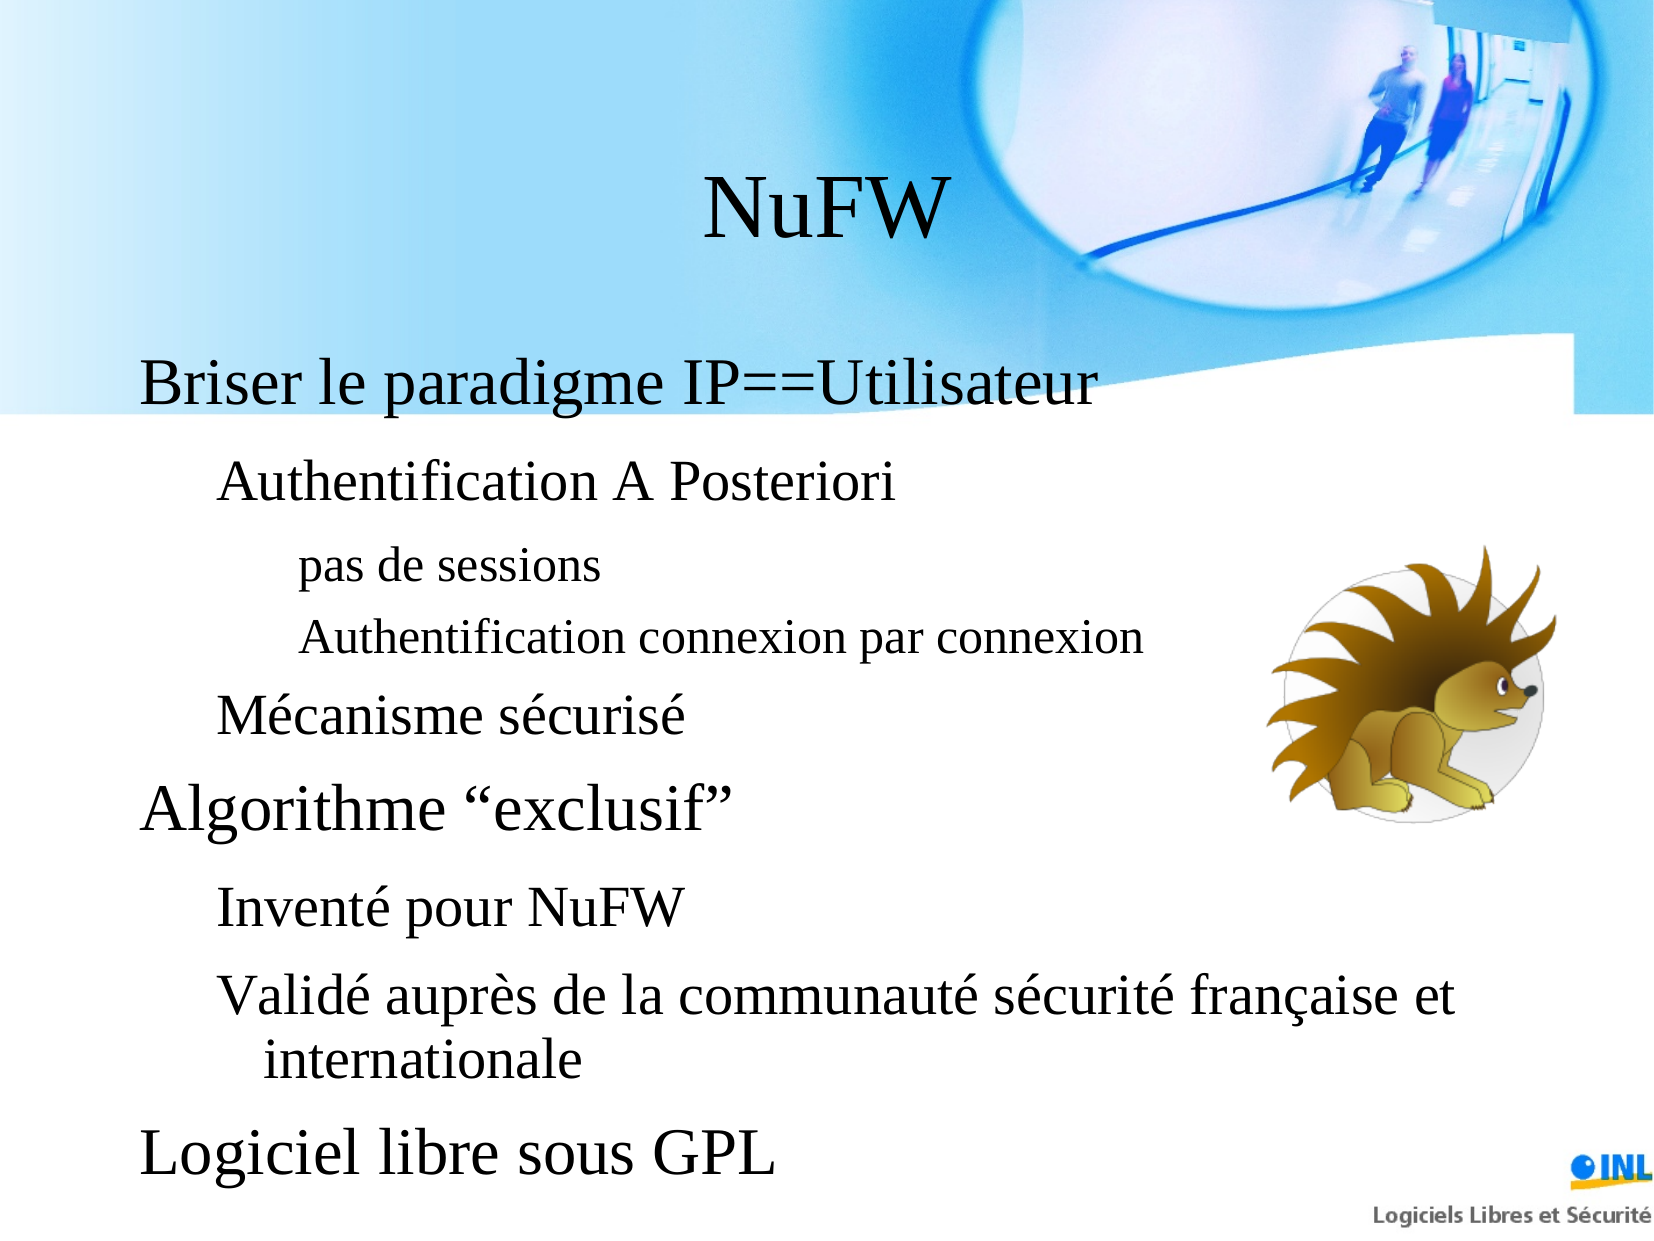

# NuFW
Briser le paradigme IP==Utilisateur
Authentification A Posteriori
pas de sessions
Authentification connexion par connexion
Mécanisme sécurisé
Algorithme “exclusif”
Inventé pour NuFW
Validé auprès de la communauté sécurité française et internationale
Logiciel libre sous GPL